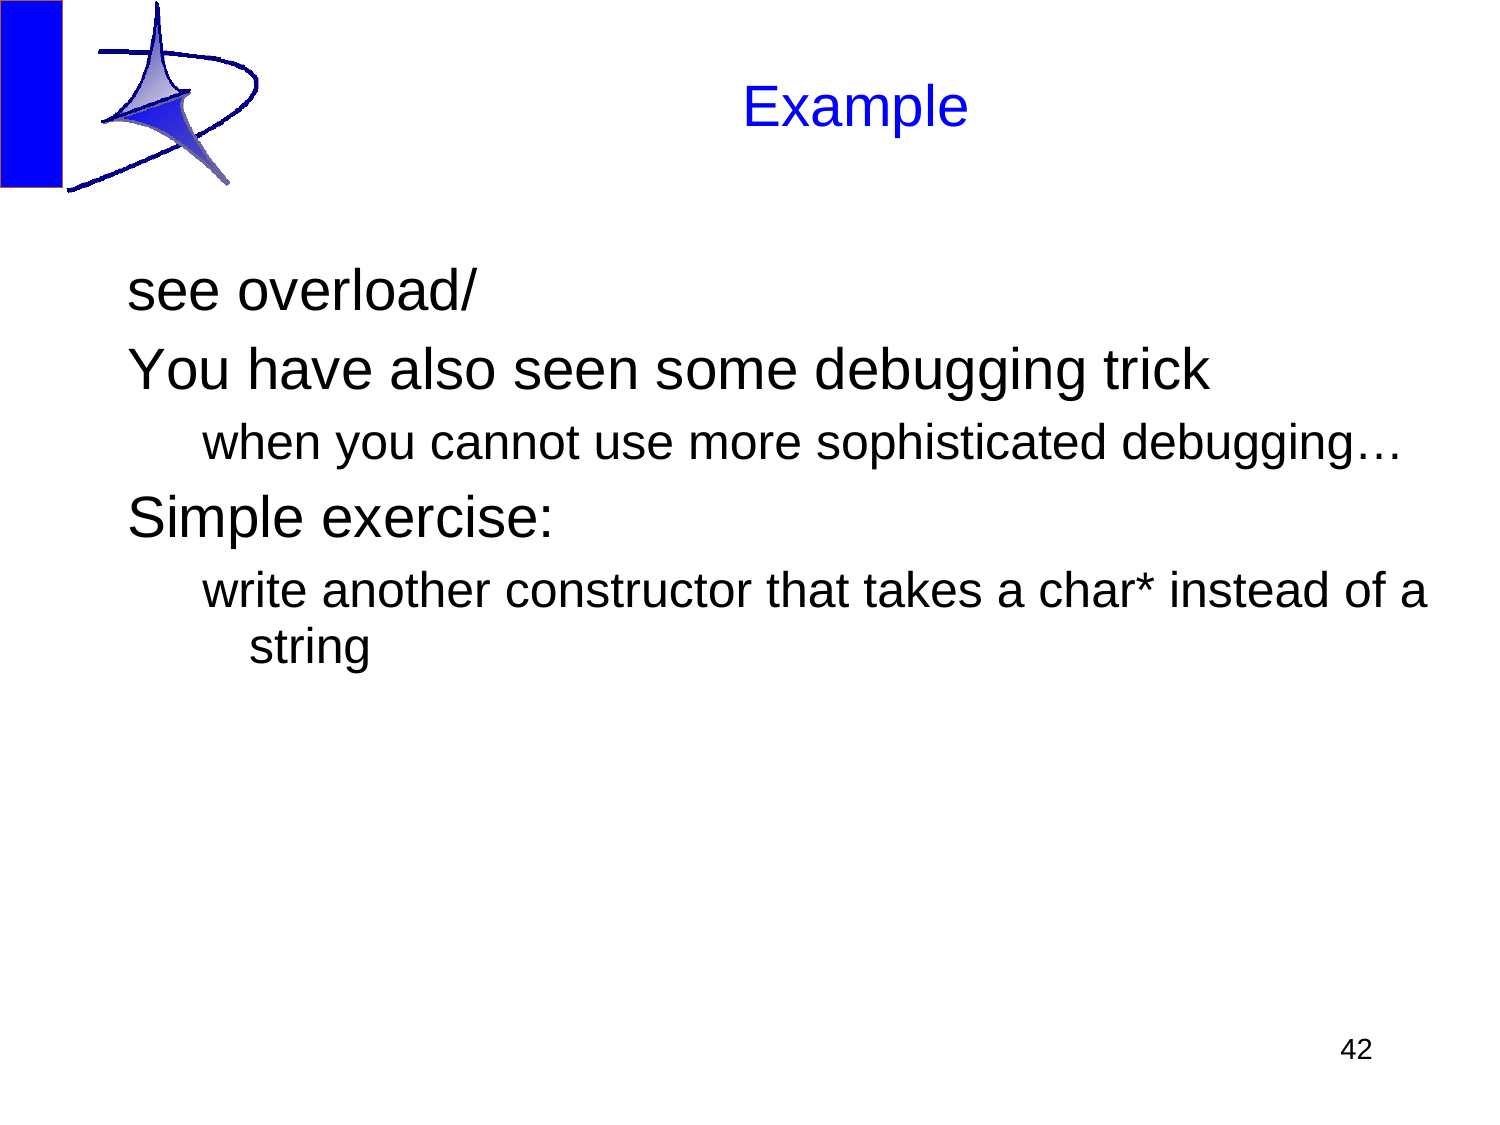

# Example
see overload/
You have also seen some debugging trick
when you cannot use more sophisticated debugging…
Simple exercise:
write another constructor that takes a char* instead of a string
42